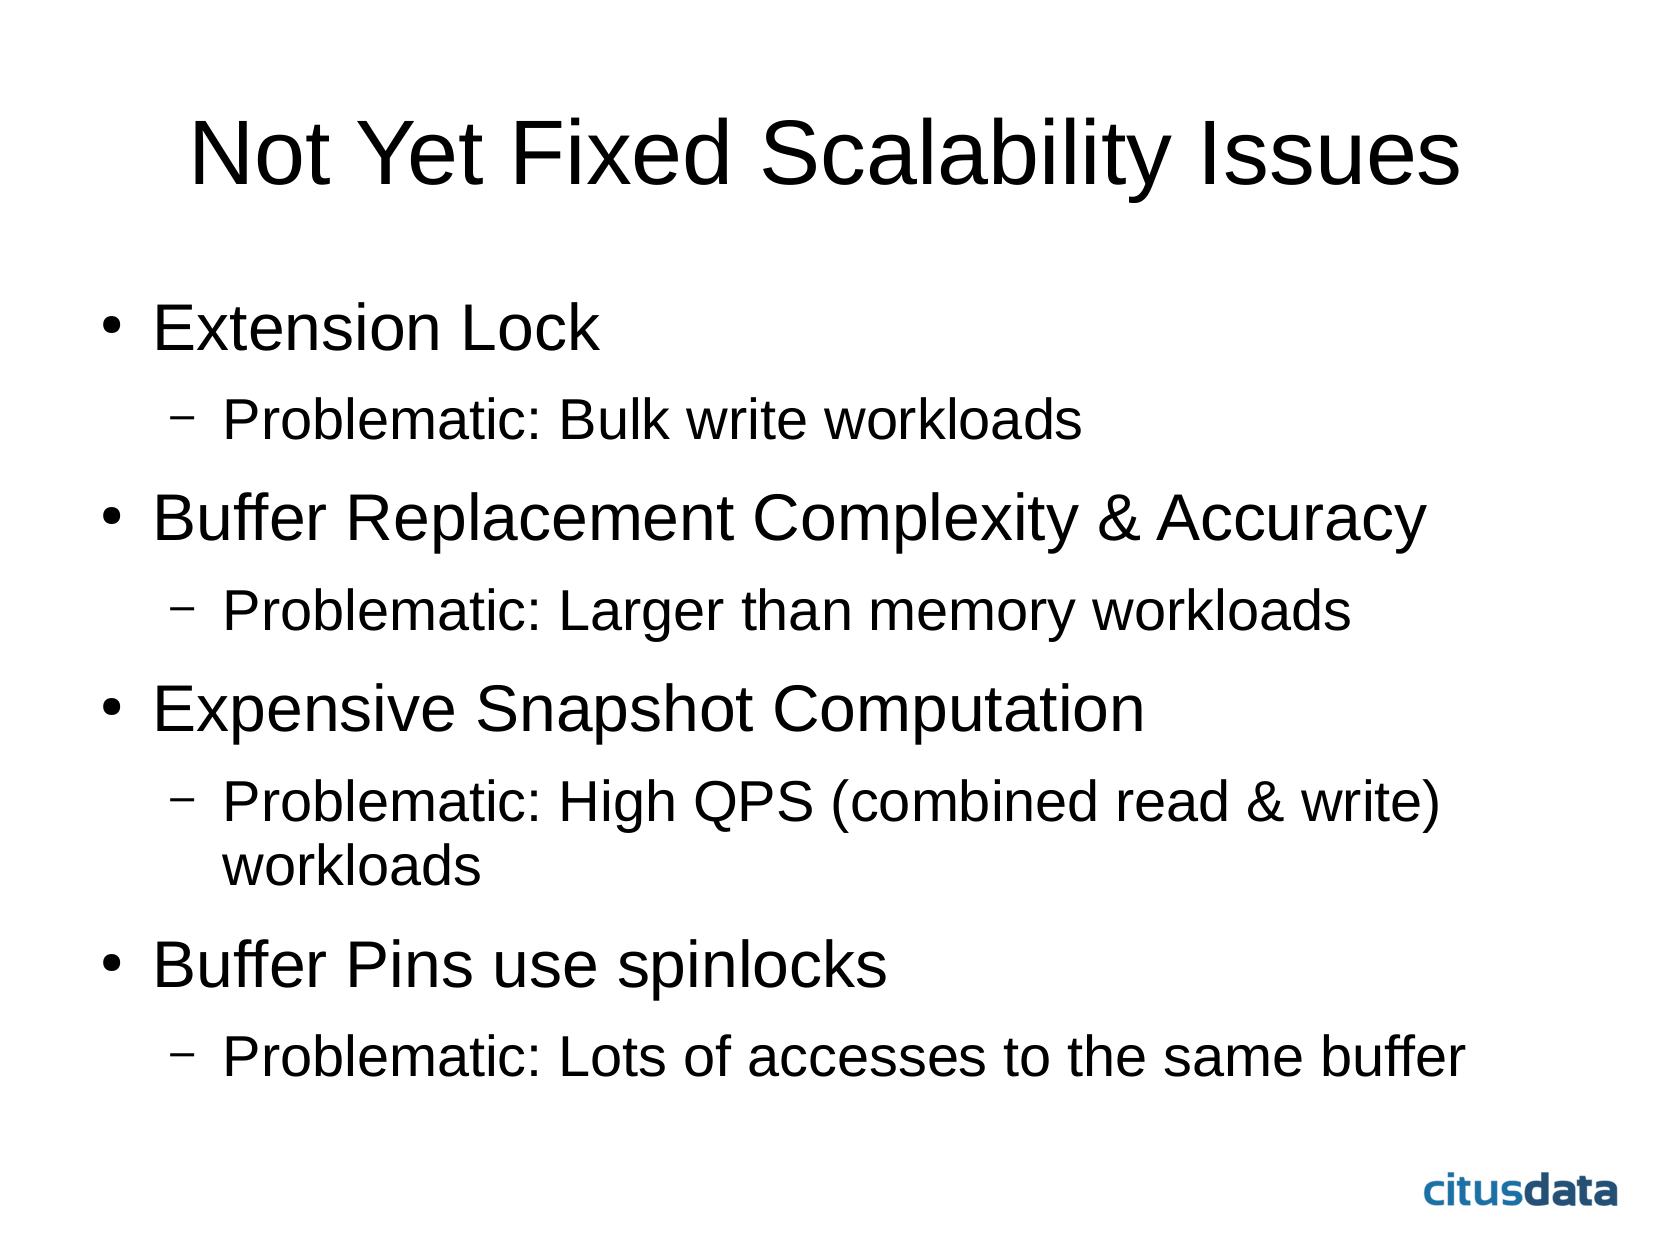

# Not Yet Fixed Scalability Issues
Extension Lock
Problematic: Bulk write workloads
Buffer Replacement Complexity & Accuracy
Problematic: Larger than memory workloads
Expensive Snapshot Computation
Problematic: High QPS (combined read & write) workloads
Buffer Pins use spinlocks
Problematic: Lots of accesses to the same buffer